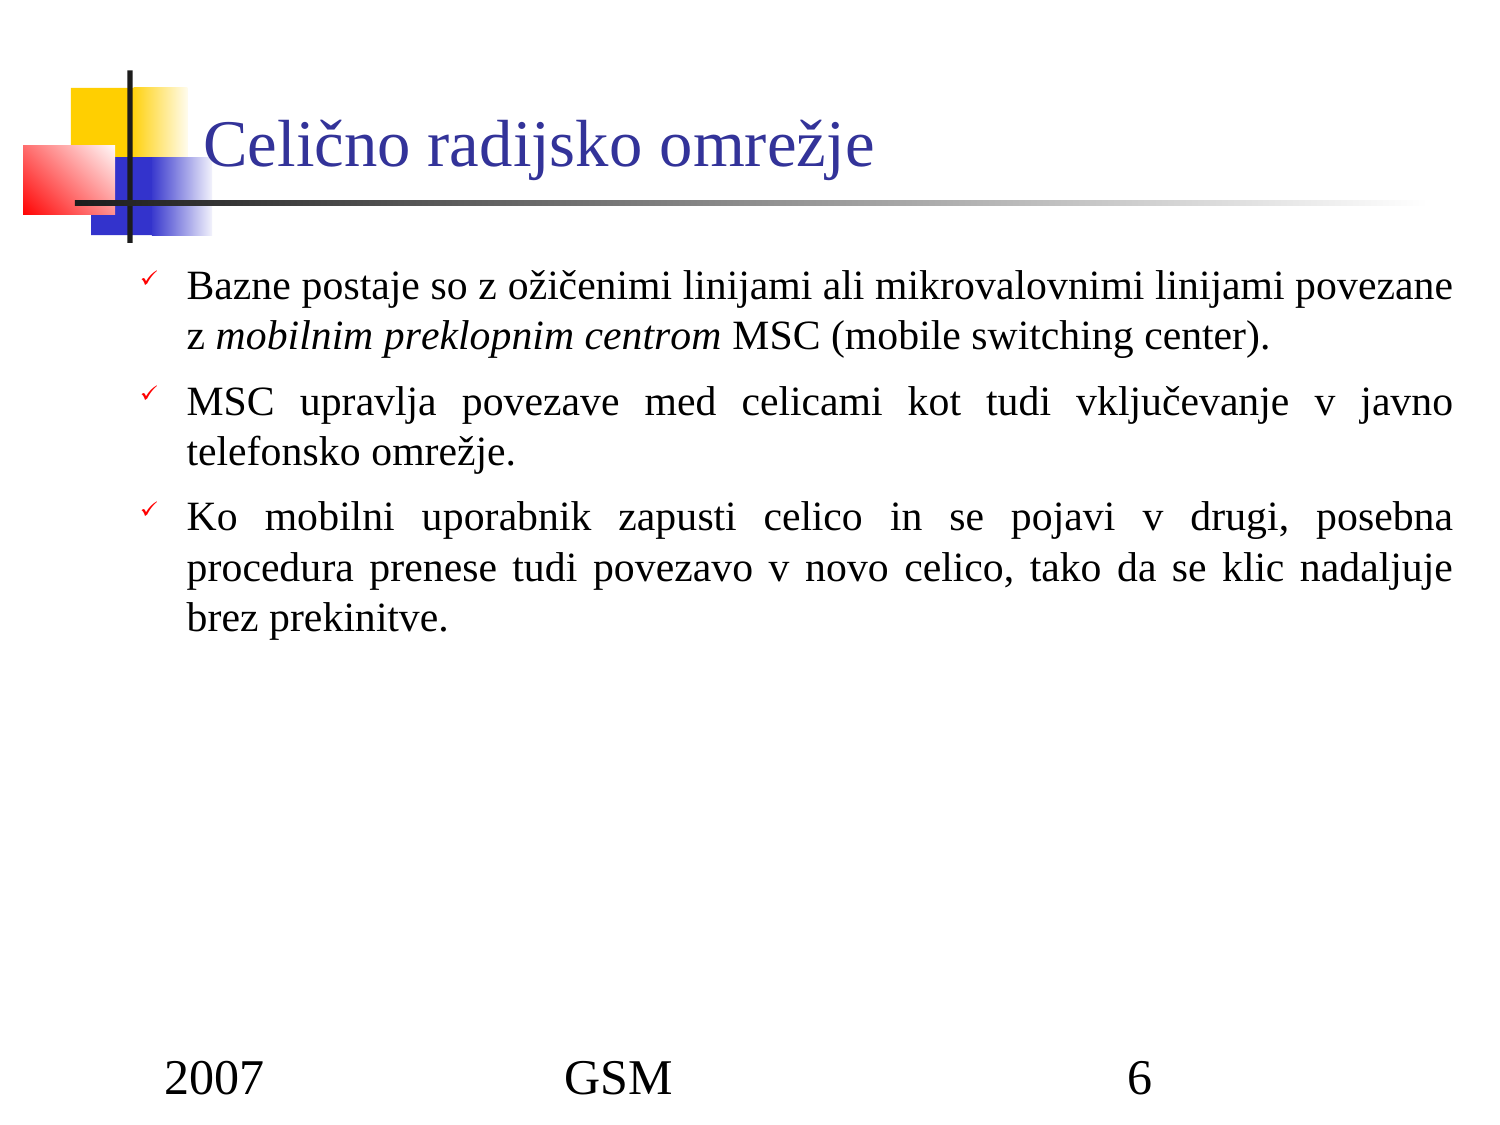

# Celično radijsko omrežje
Bazne postaje so z ožičenimi linijami ali mikrovalovnimi linijami povezane z mobilnim preklopnim centrom MSC (mobile switching center).
MSC upravlja povezave med celicami kot tudi vključevanje v javno telefonsko omrežje.
Ko mobilni uporabnik zapusti celico in se pojavi v drugi, posebna procedura prenese tudi povezavo v novo celico, tako da se klic nadaljuje brez prekinitve.
2007
GSM
6